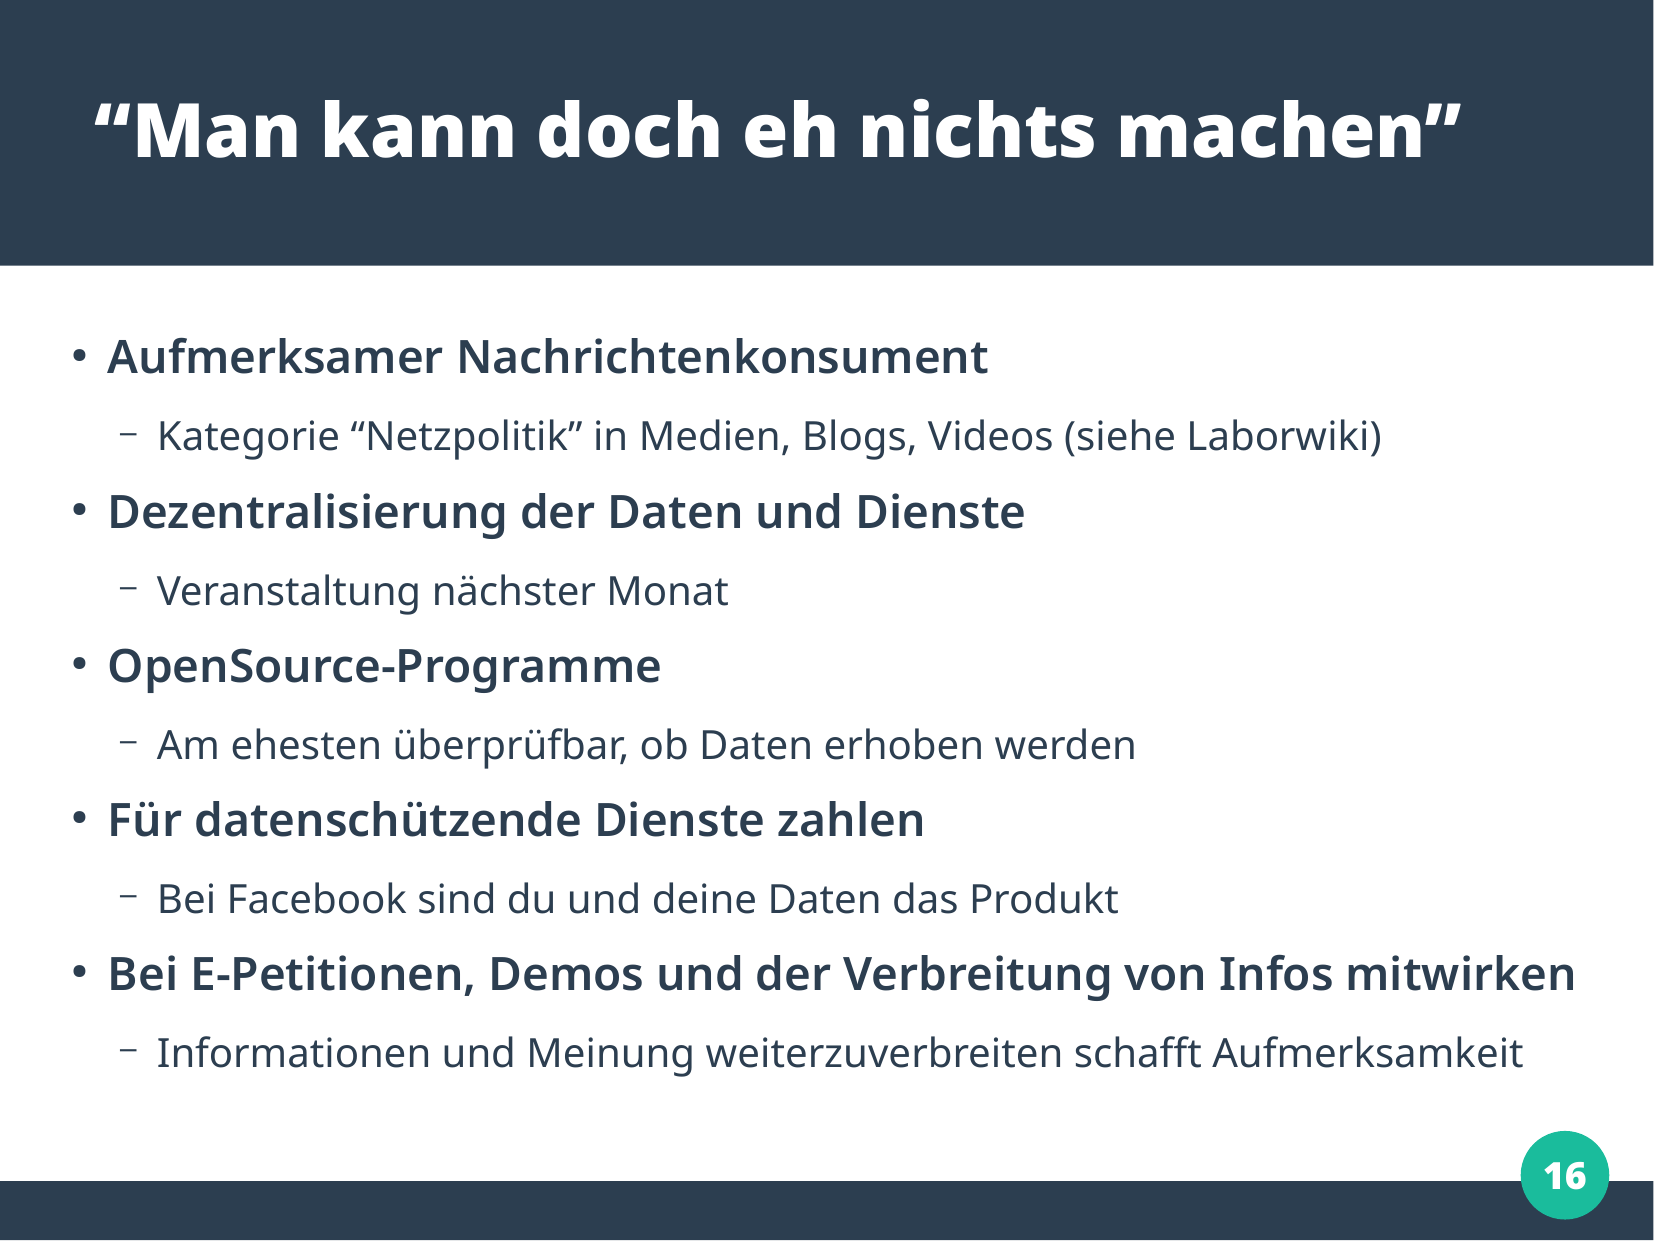

# “Man kann doch eh nichts machen”
Aufmerksamer Nachrichtenkonsument
Kategorie “Netzpolitik” in Medien, Blogs, Videos (siehe Laborwiki)
Dezentralisierung der Daten und Dienste
Veranstaltung nächster Monat
OpenSource-Programme
Am ehesten überprüfbar, ob Daten erhoben werden
Für datenschützende Dienste zahlen
Bei Facebook sind du und deine Daten das Produkt
Bei E-Petitionen, Demos und der Verbreitung von Infos mitwirken
Informationen und Meinung weiterzuverbreiten schafft Aufmerksamkeit
16